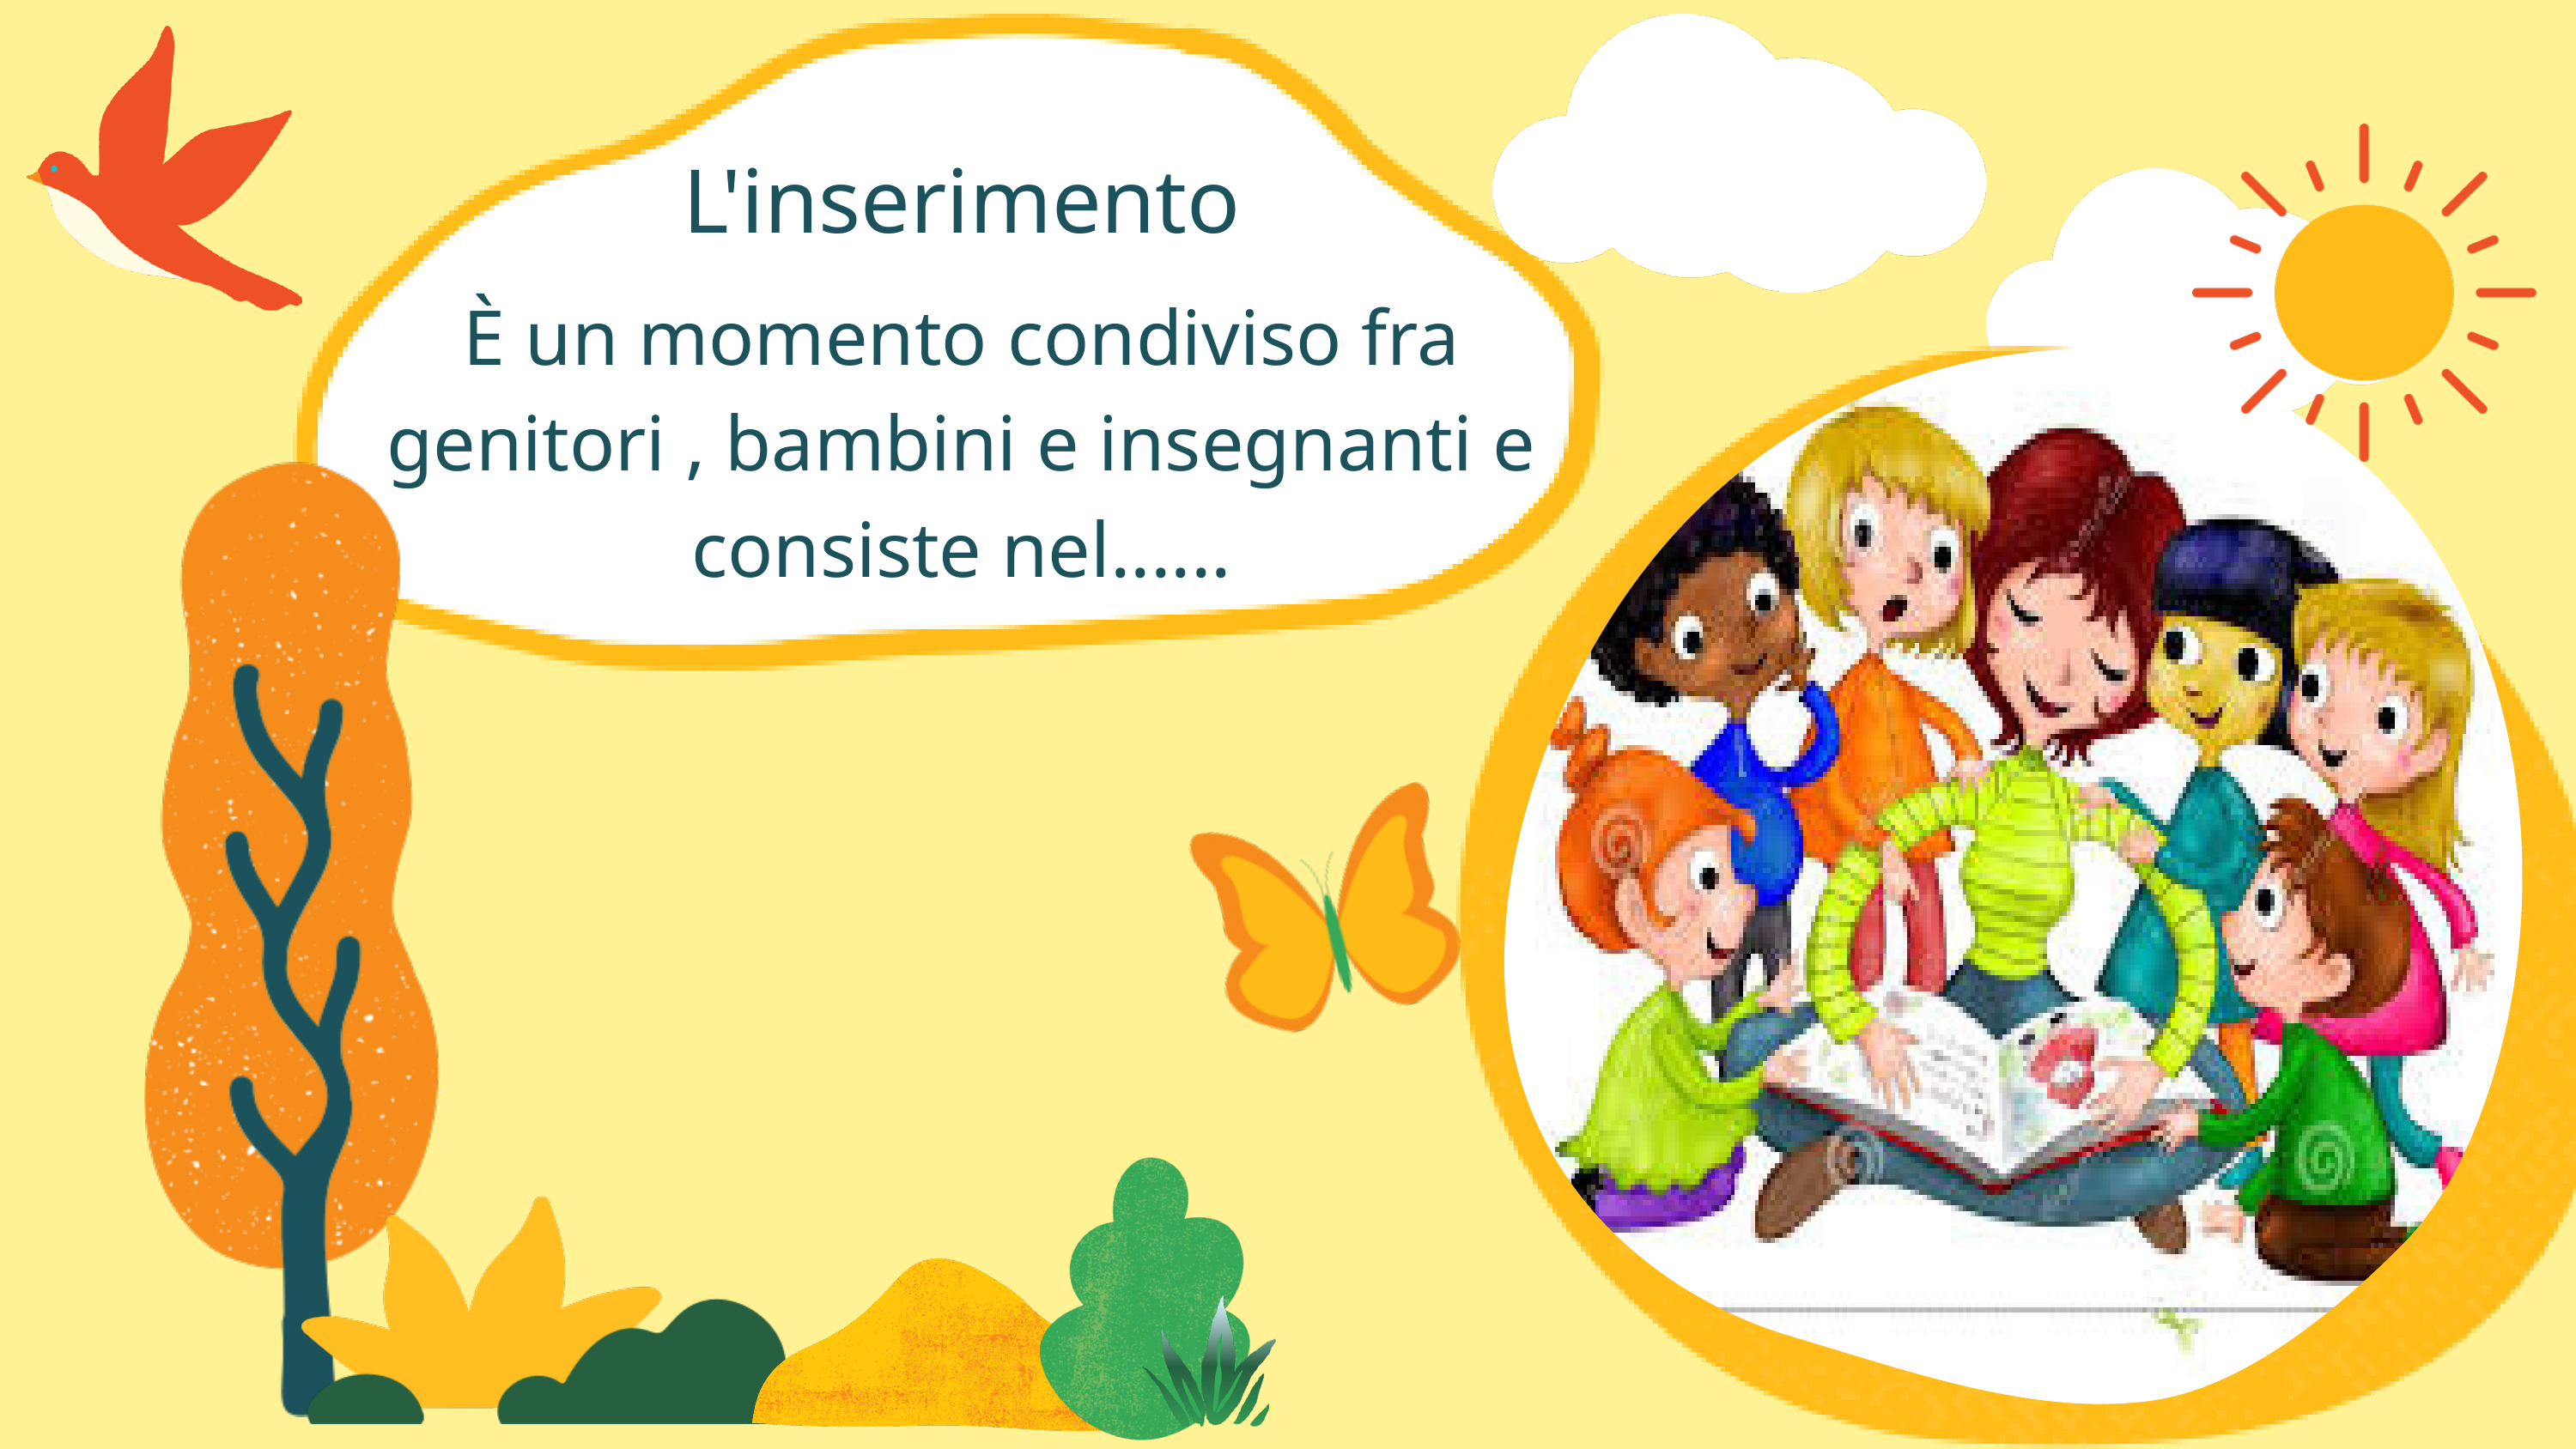

L'inserimento
È un momento condiviso fra genitori , bambini e insegnanti e consiste nel......